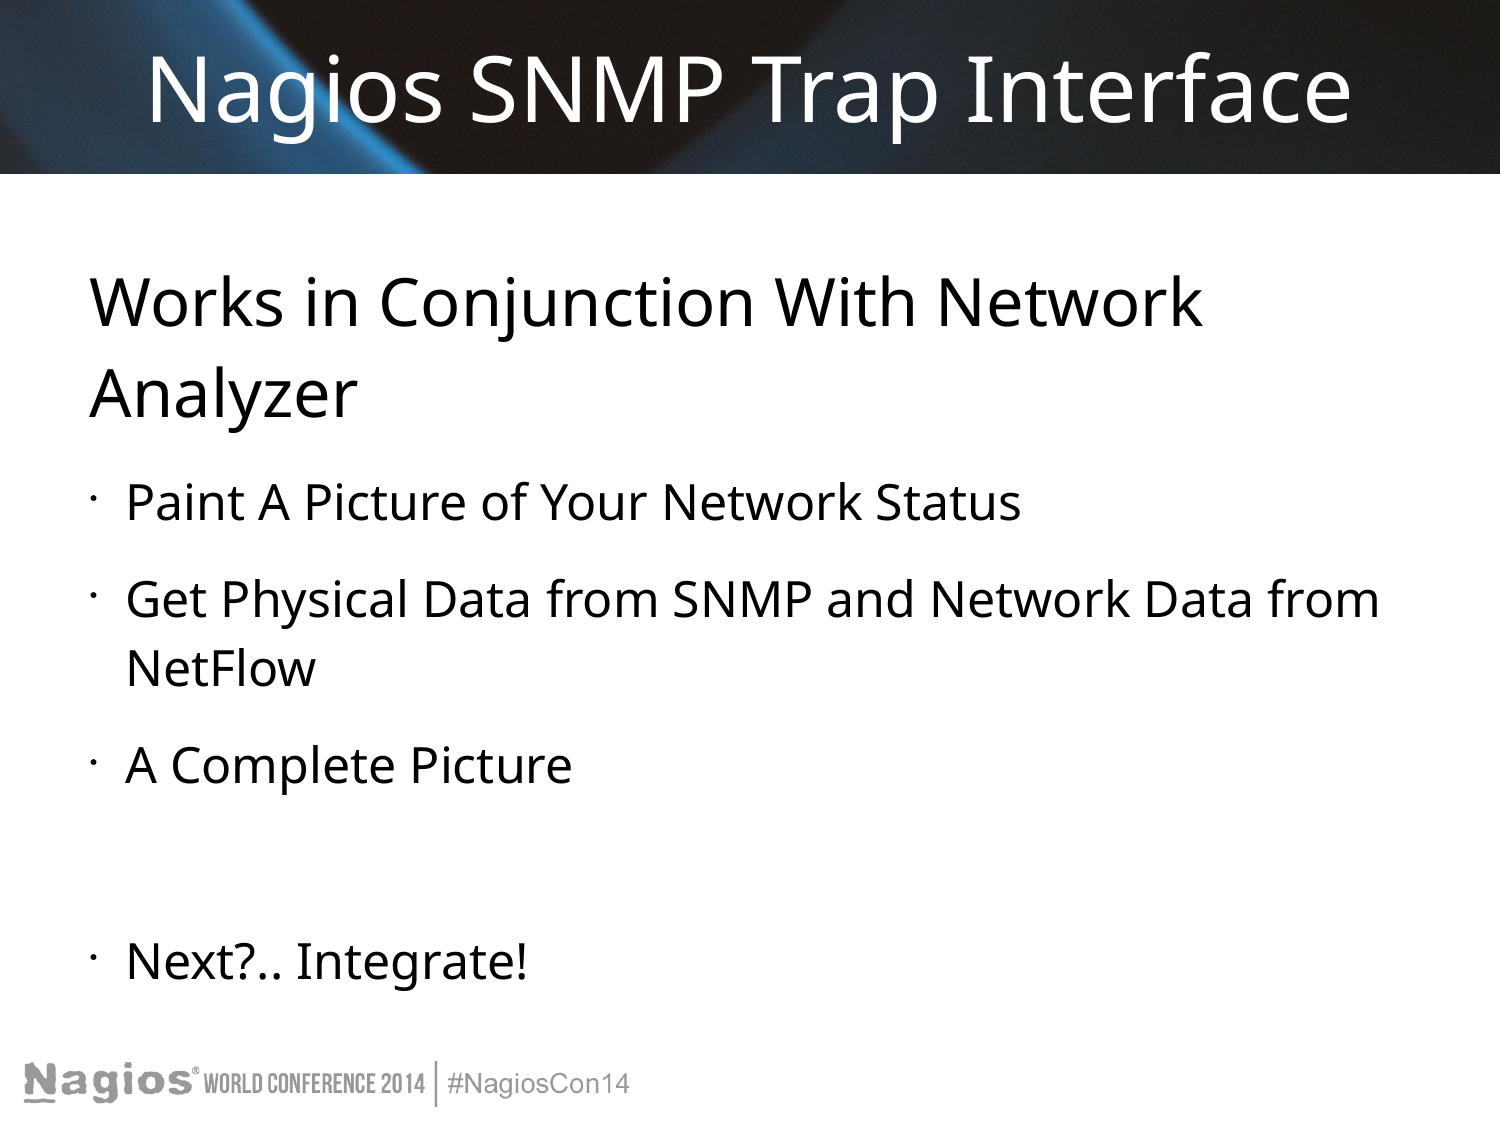

# Nagios SNMP Trap Interface
Works in Conjunction With Network Analyzer
Paint A Picture of Your Network Status
Get Physical Data from SNMP and Network Data from NetFlow
A Complete Picture
Next?.. Integrate!